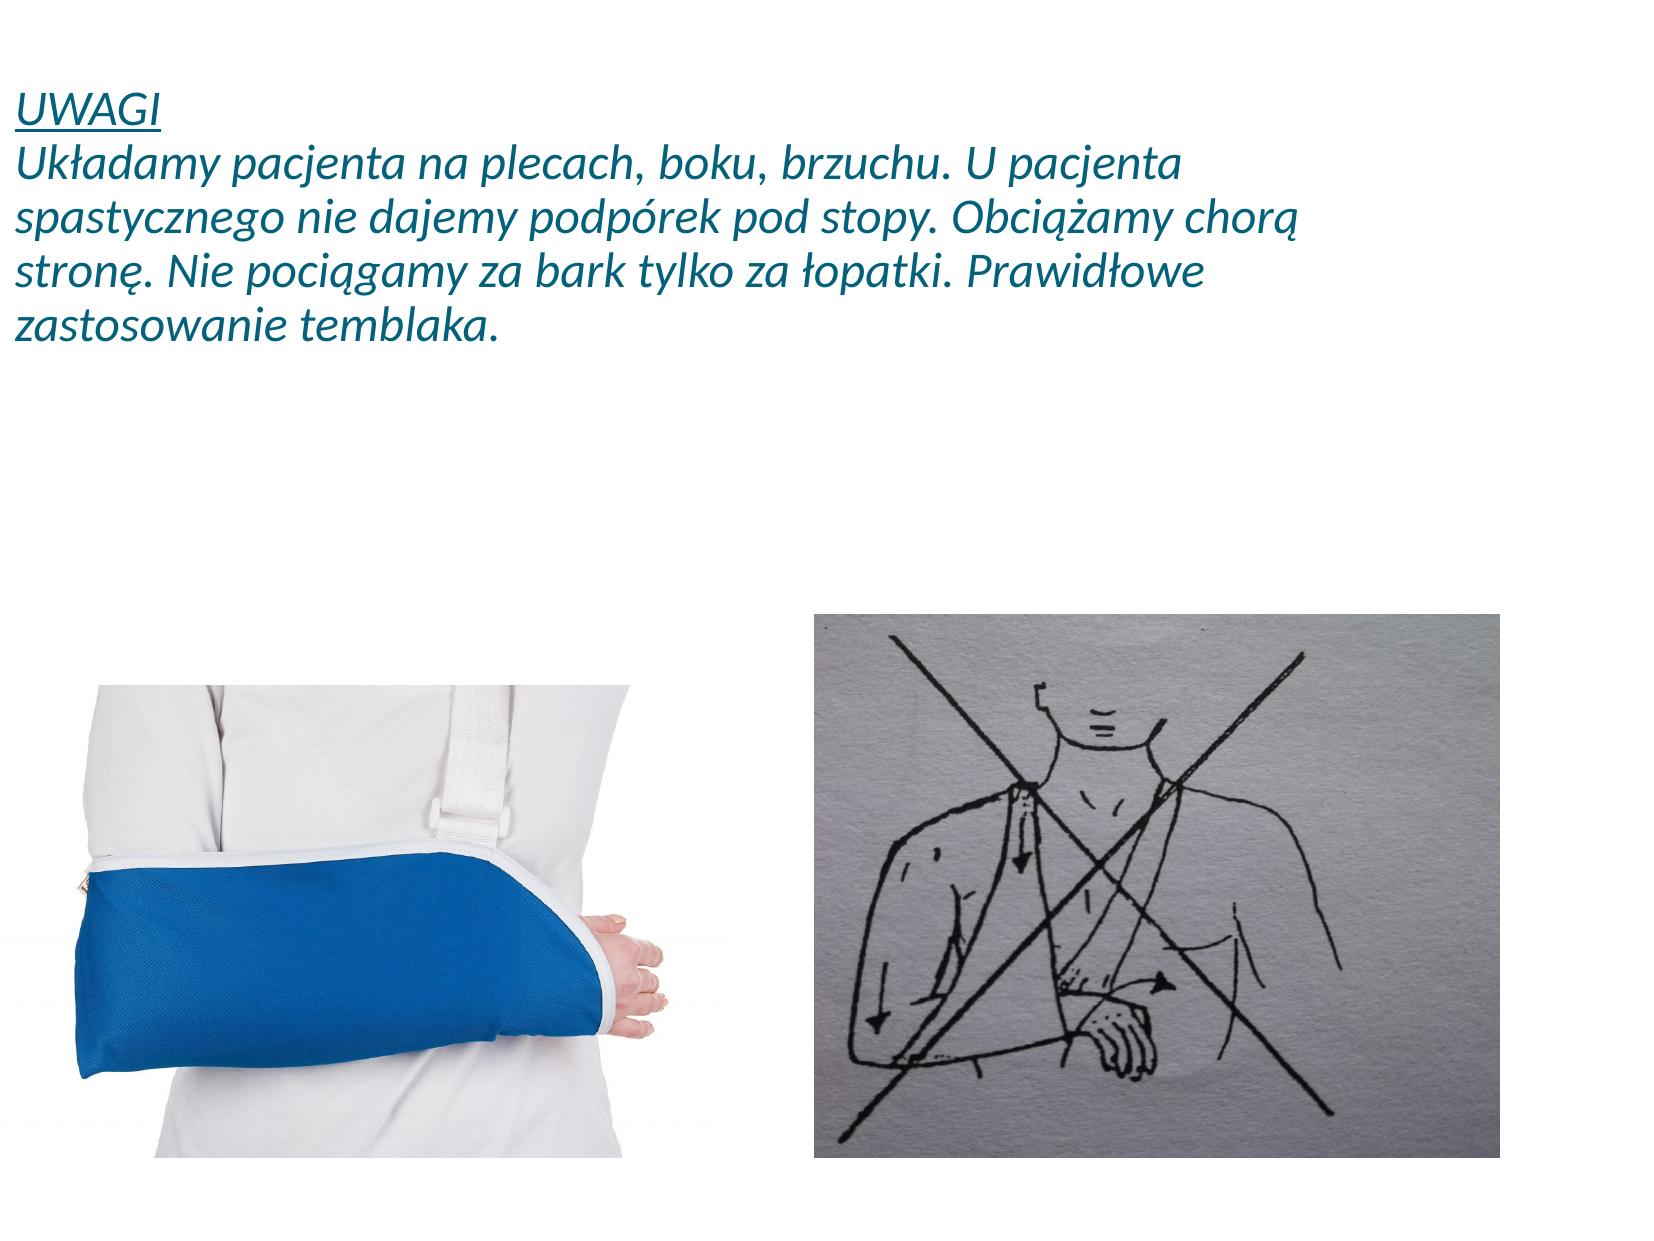

# UWAGI Układamy pacjenta na plecach, boku, brzuchu. U pacjenta spastycznego nie dajemy podpórek pod stopy. Obciążamy chorą stronę. Nie pociągamy za bark tylko za łopatki. Prawidłowe zastosowanie temblaka.